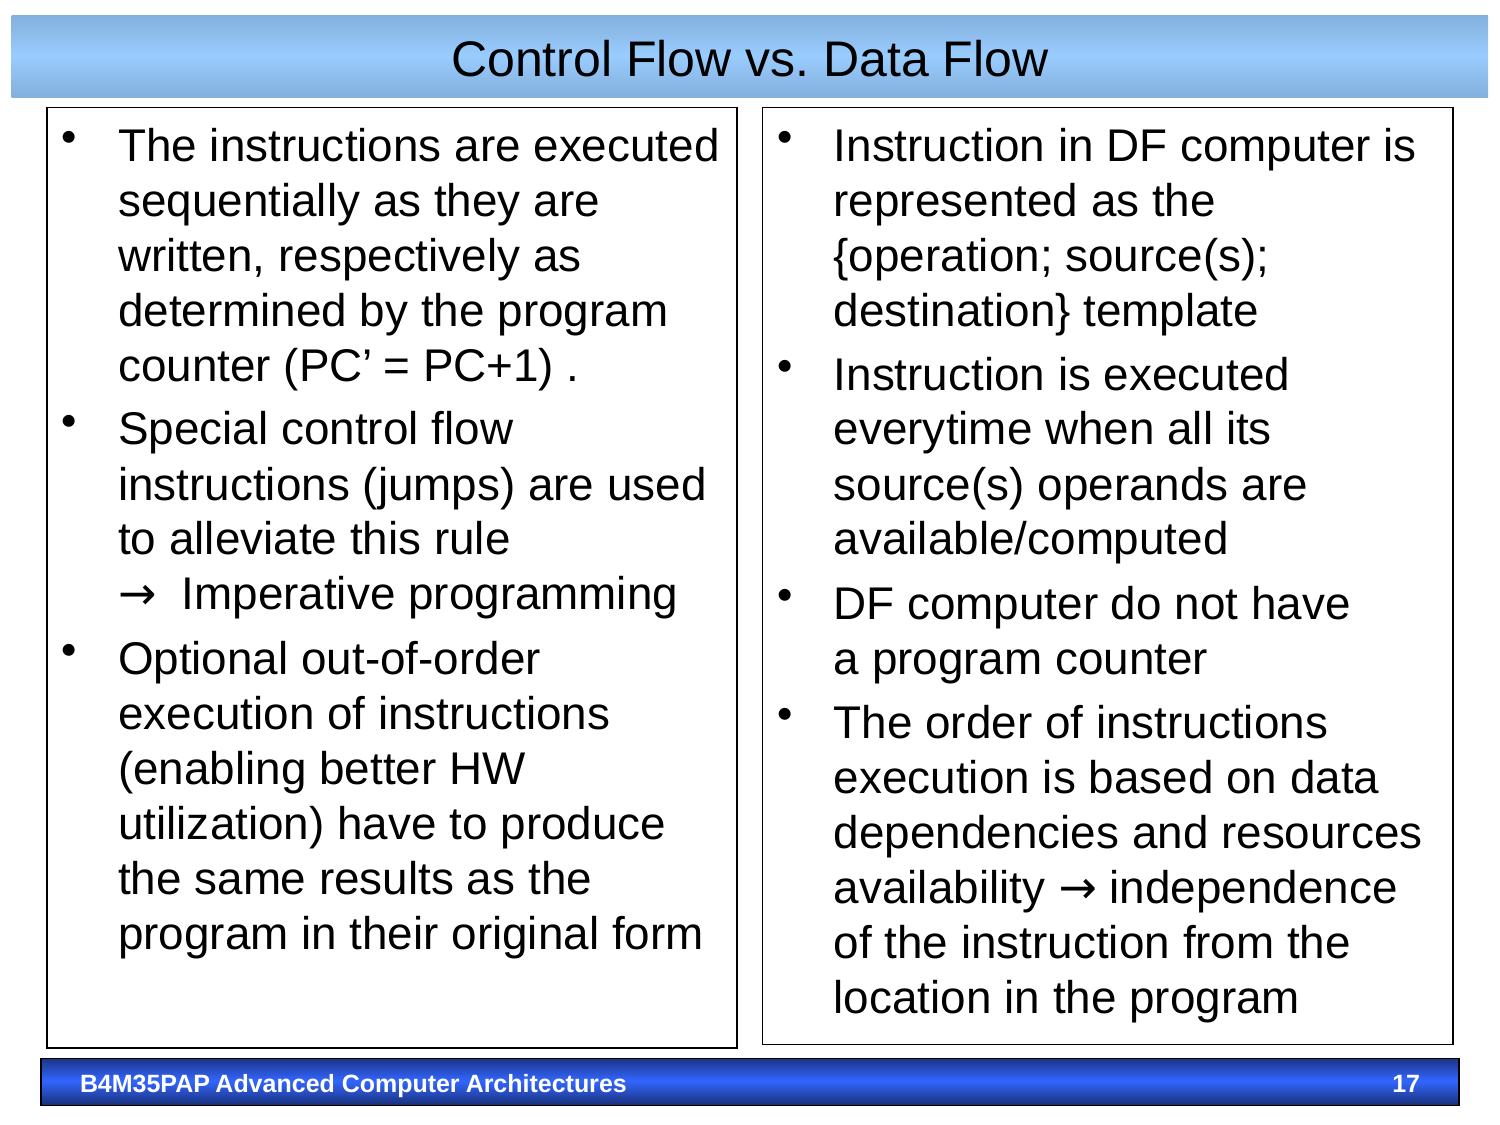

# Control Flow vs. Data Flow
The instructions are executed sequentially as they are written, respectively as determined by the program counter (PC’ = PC+1) .
Special control flow instructions (jumps) are used to alleviate this rule
→ Imperative programming
Optional out-of-order execution of instructions (enabling better HW utilization) have to produce the same results as the program in their original form
Instruction in DF computer is represented as the {operation; source(s); destination} template
Instruction is executed everytime when all its source(s) operands are available/computed
DF computer do not have a program counter
The order of instructions execution is based on data dependencies and resources availability → independence of the instruction from the location in the program